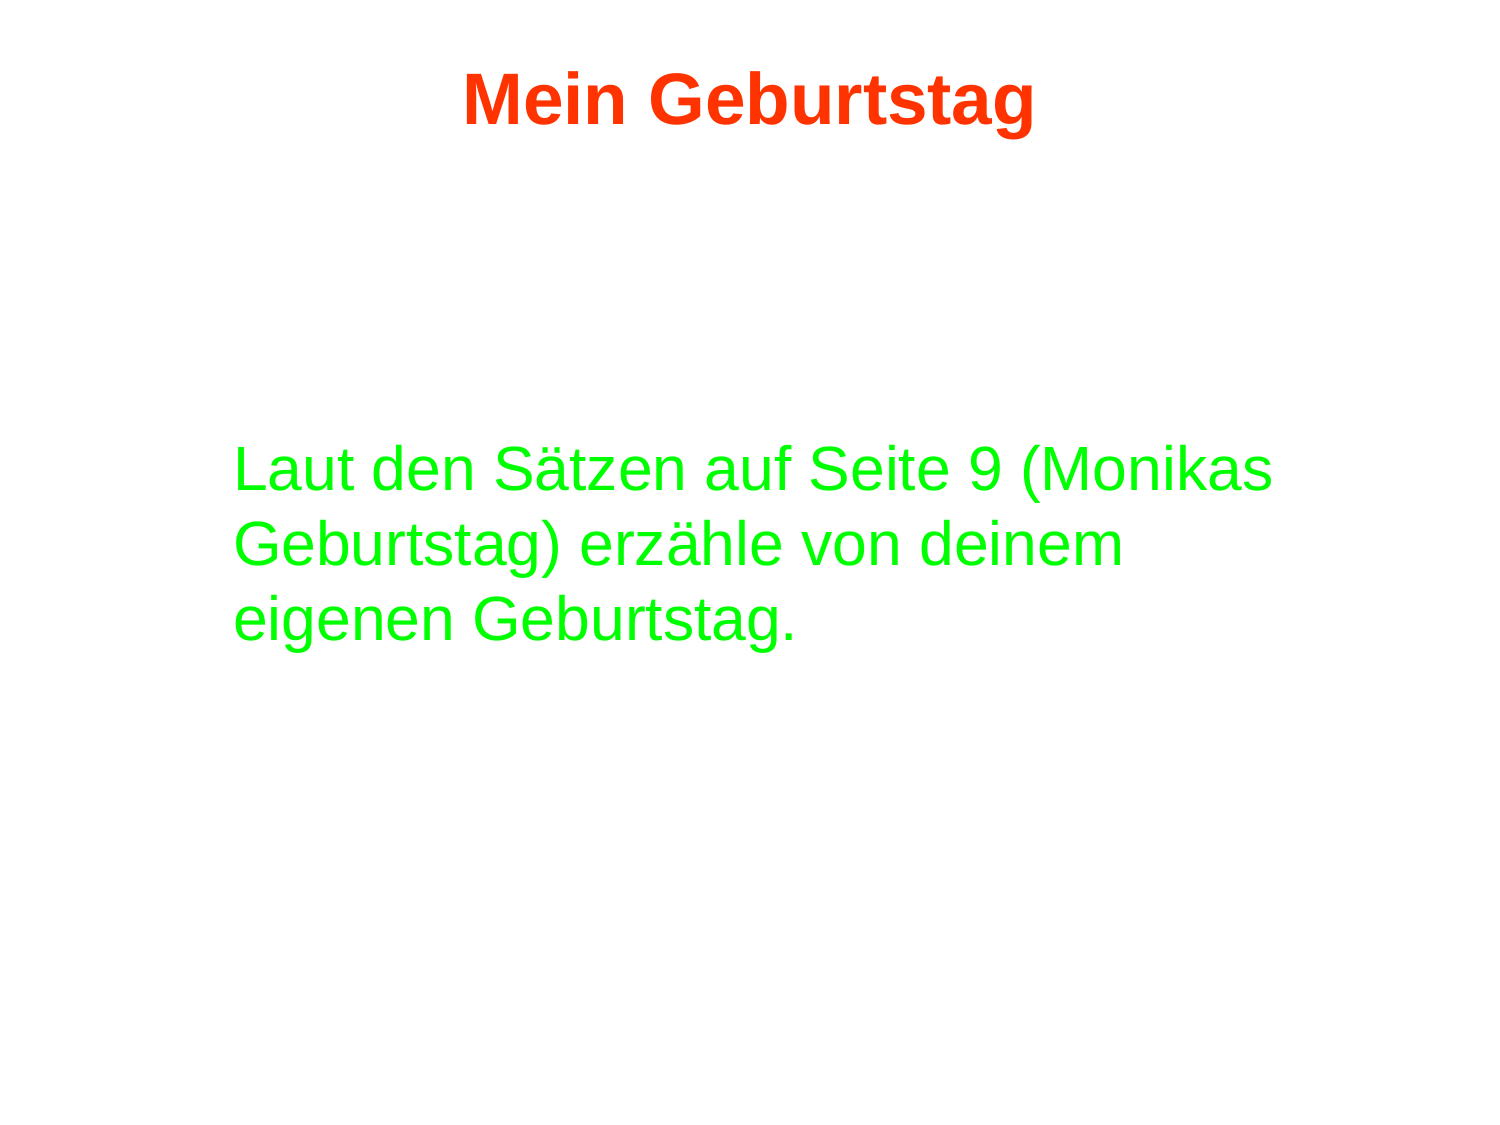

# Mein Geburtstag
Laut den Sätzen auf Seite 9 (Monikas Geburtstag) erzähle von deinem eigenen Geburtstag.